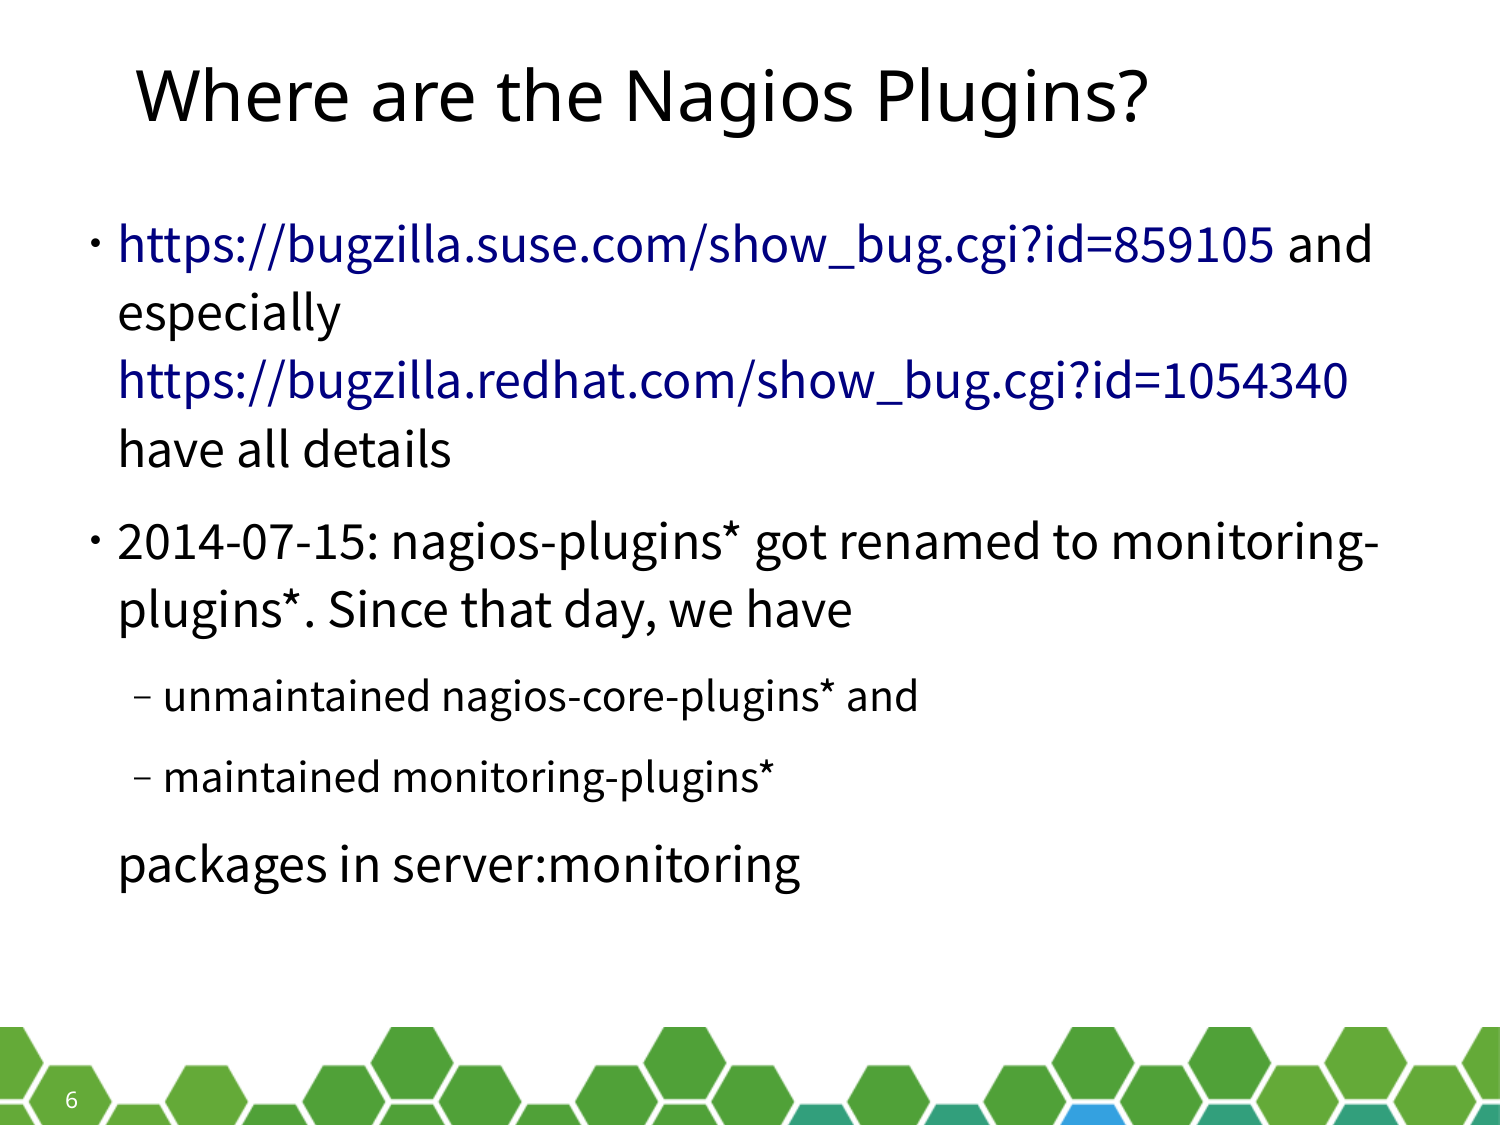

# Where are the Nagios Plugins?
https://bugzilla.suse.com/show_bug.cgi?id=859105 and especially https://bugzilla.redhat.com/show_bug.cgi?id=1054340 have all details
2014-07-15: nagios-plugins* got renamed to monitoring-plugins*. Since that day, we have
unmaintained nagios-core-plugins* and
maintained monitoring-plugins*
packages in server:monitoring